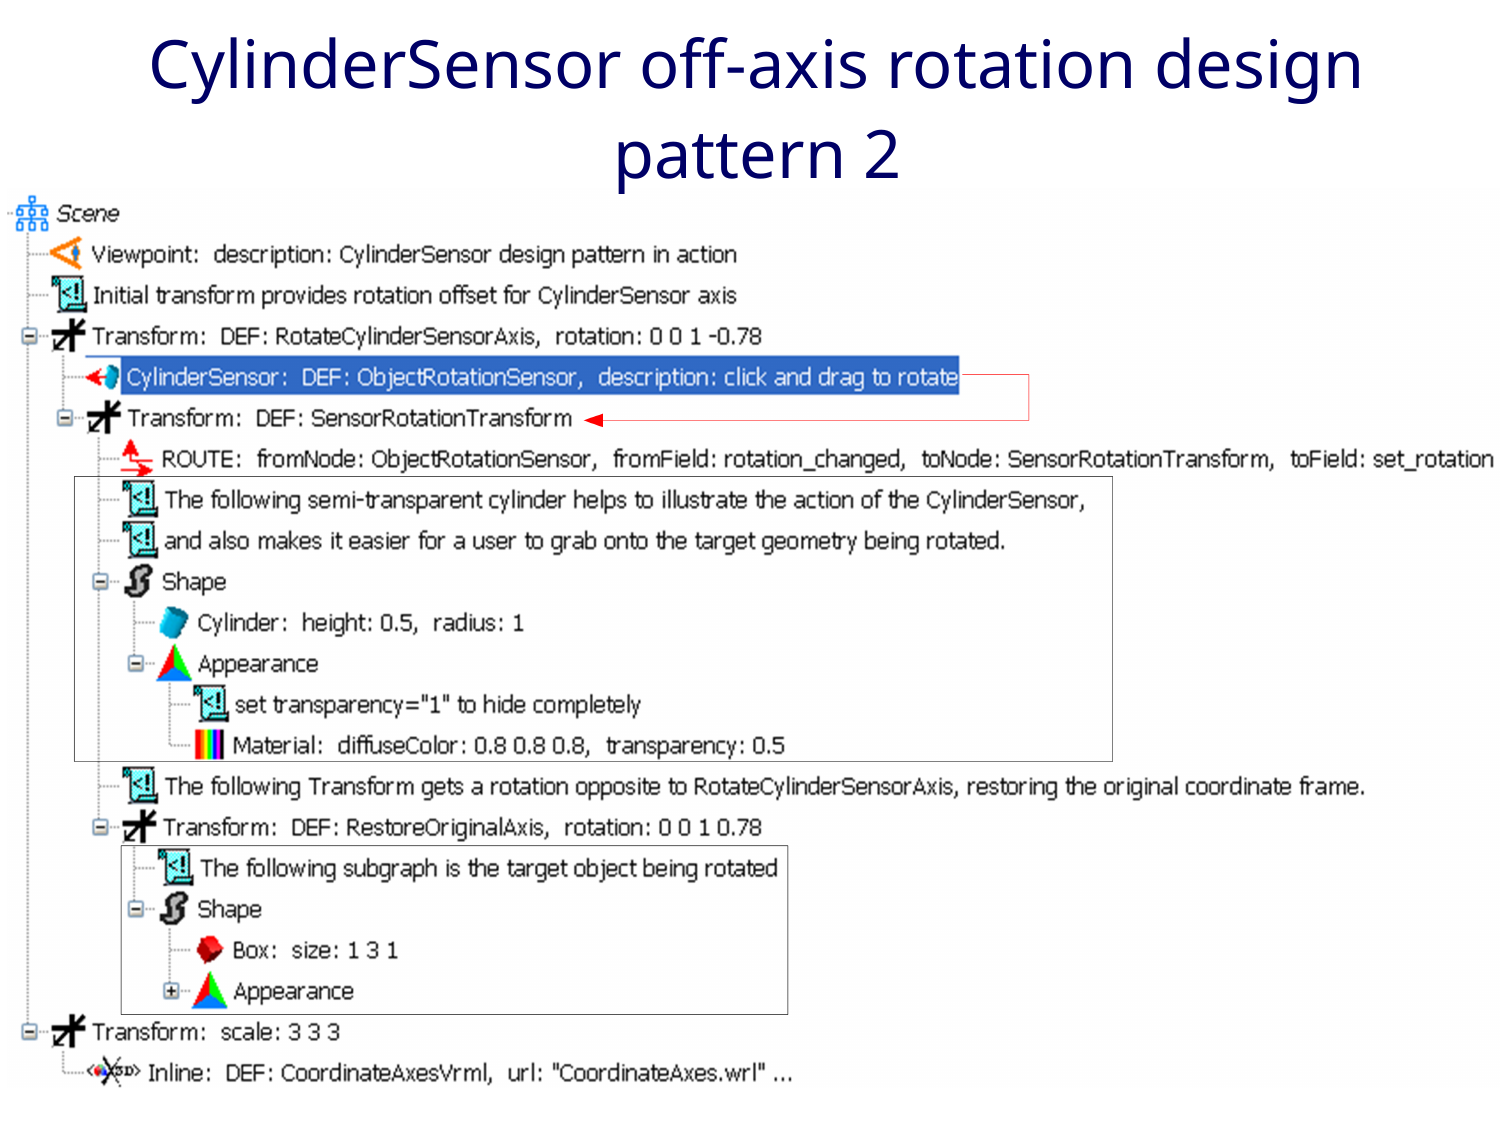

# CylinderSensor off-axis rotation design pattern 2